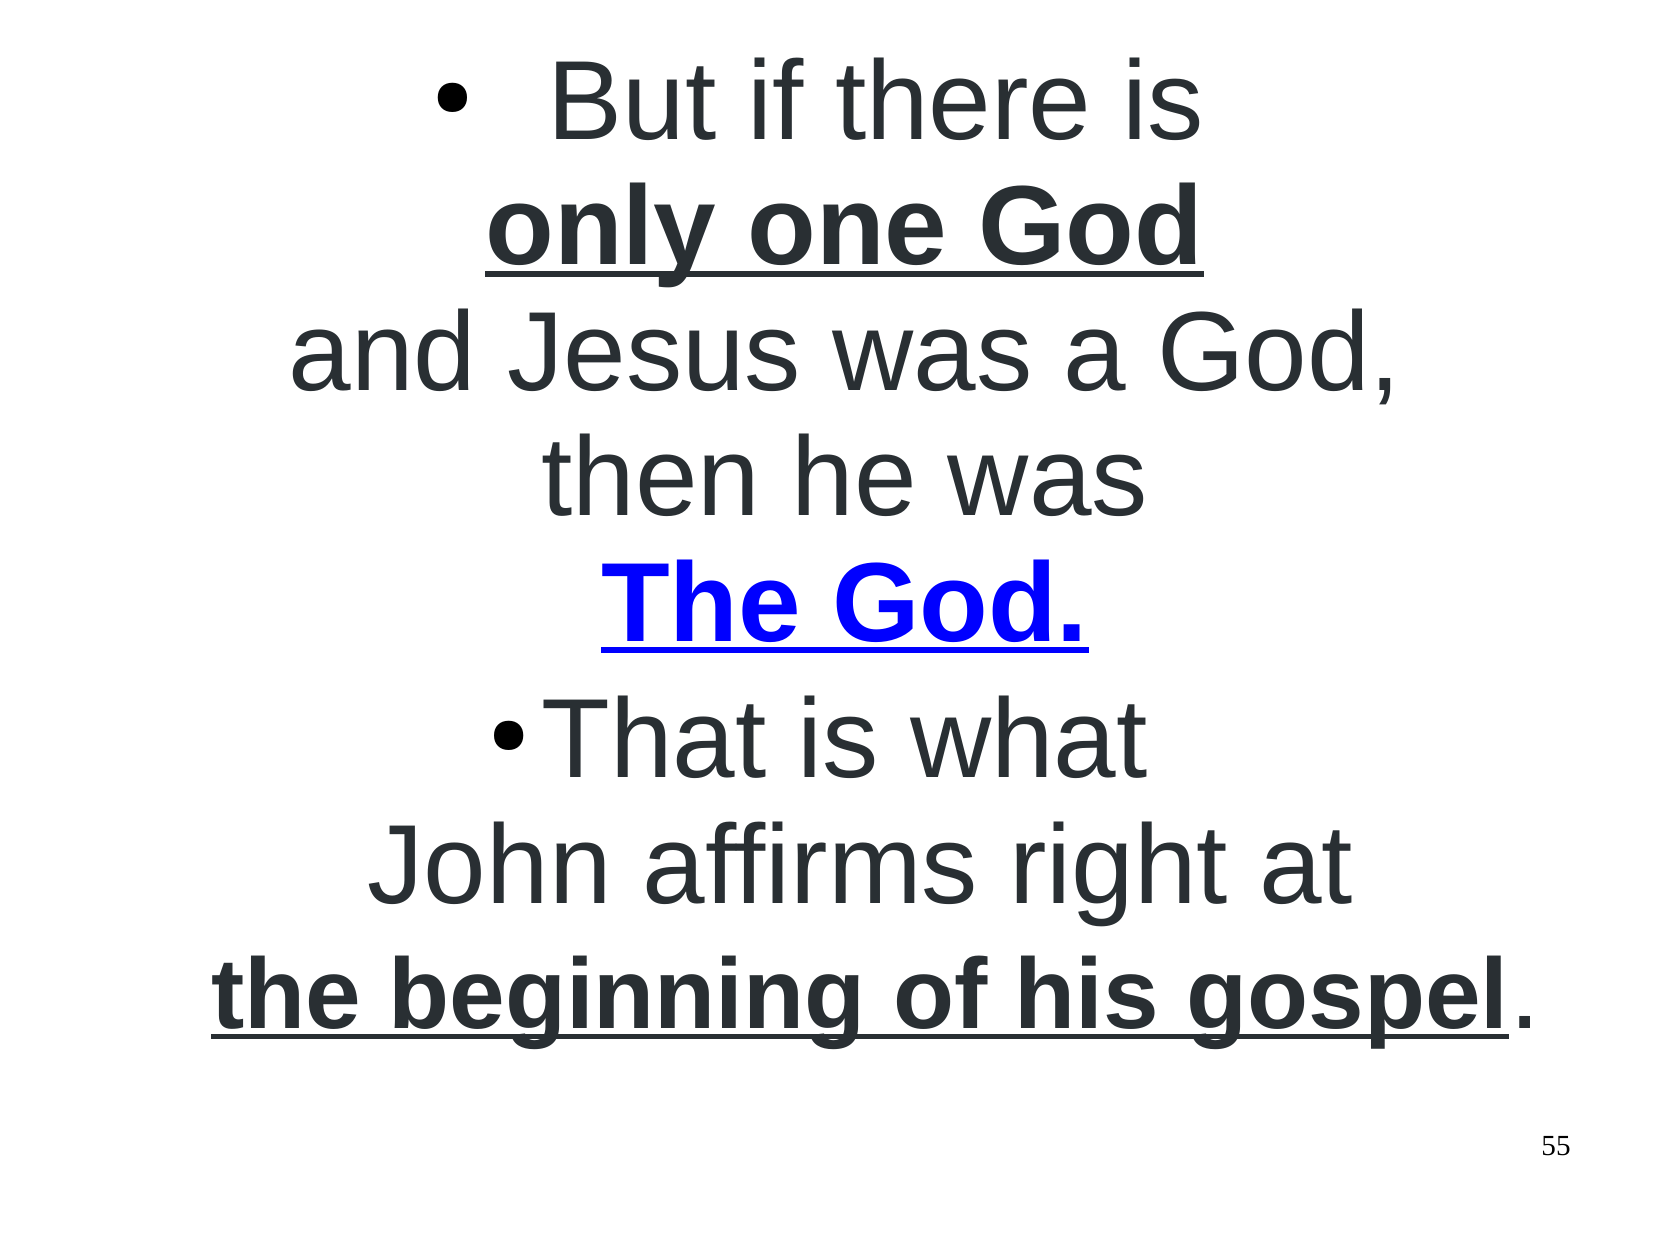

# But if there is only one God and Jesus was a God, then he was The God.
That is what
John affirms right at
 the beginning of his gospel.
55